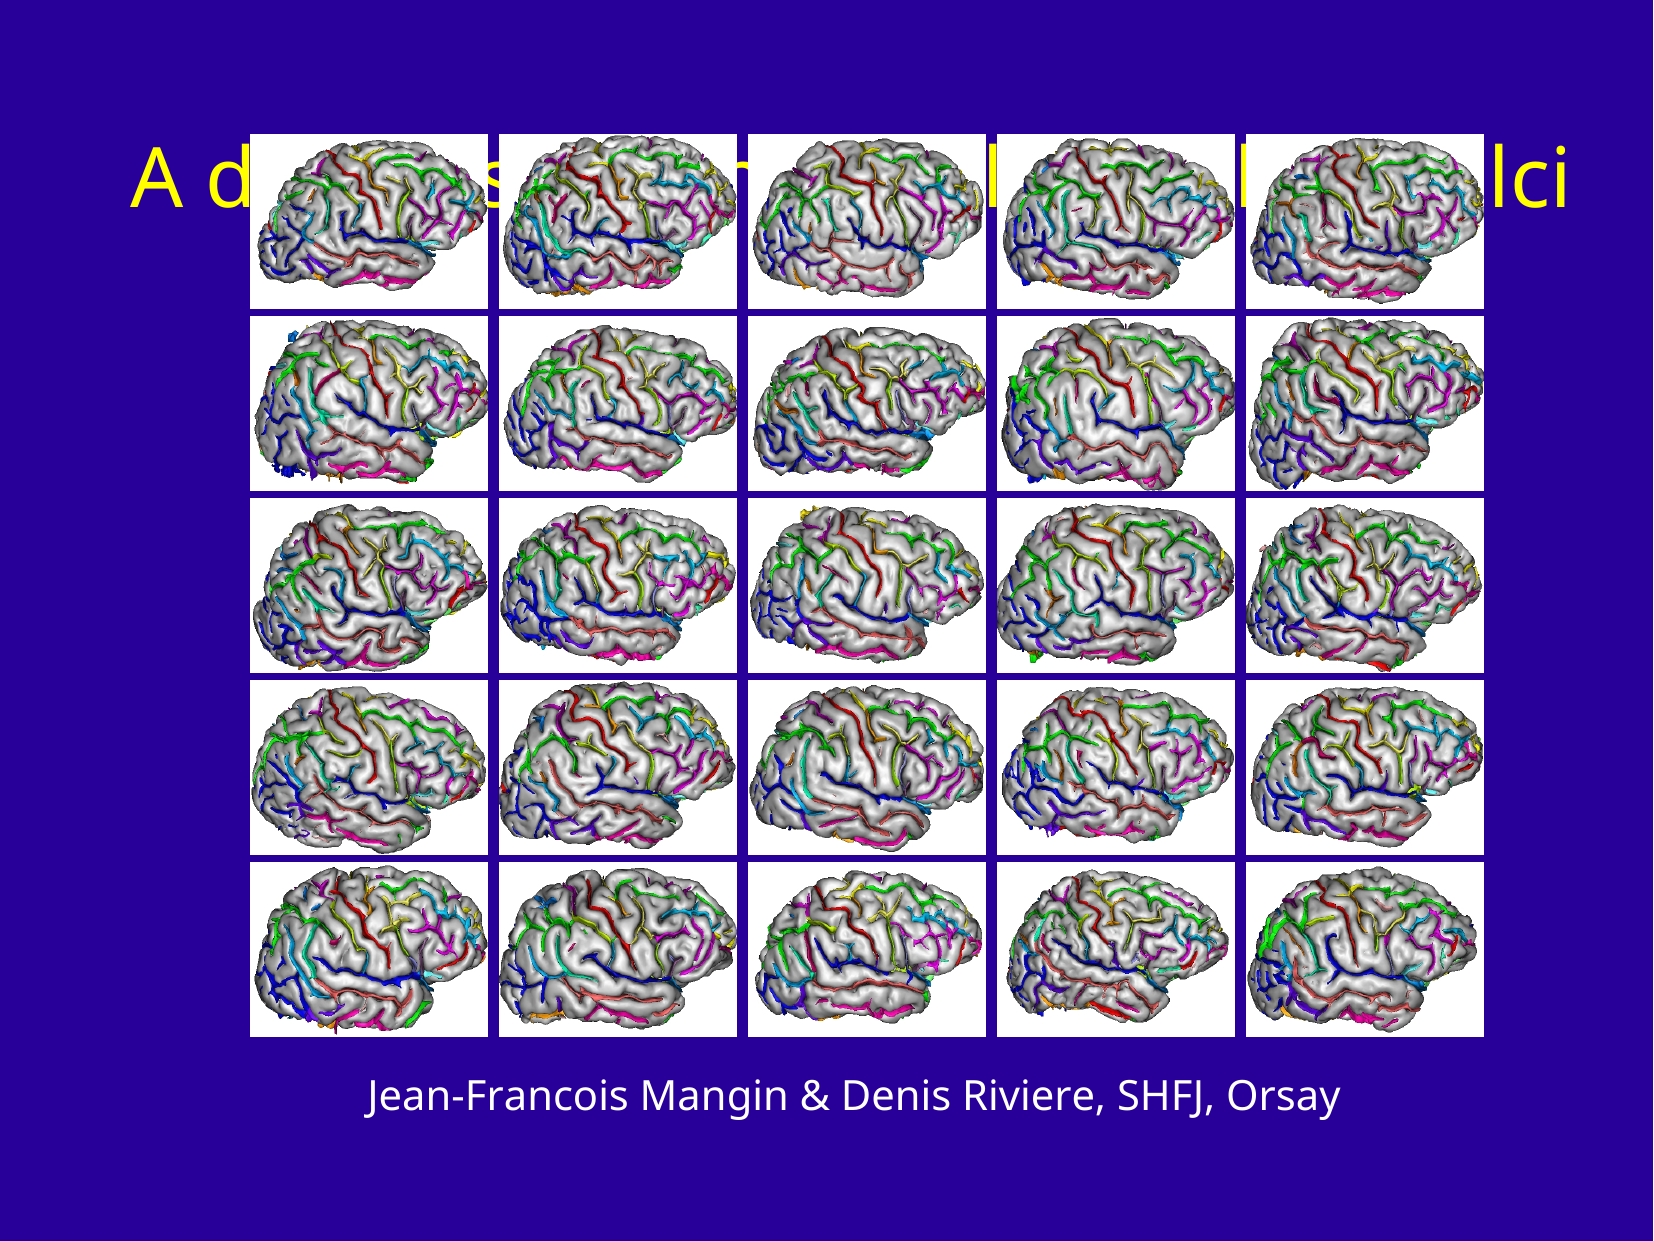

# A database of manually labelled sulci
Jean-Francois Mangin & Denis Riviere, SHFJ, Orsay